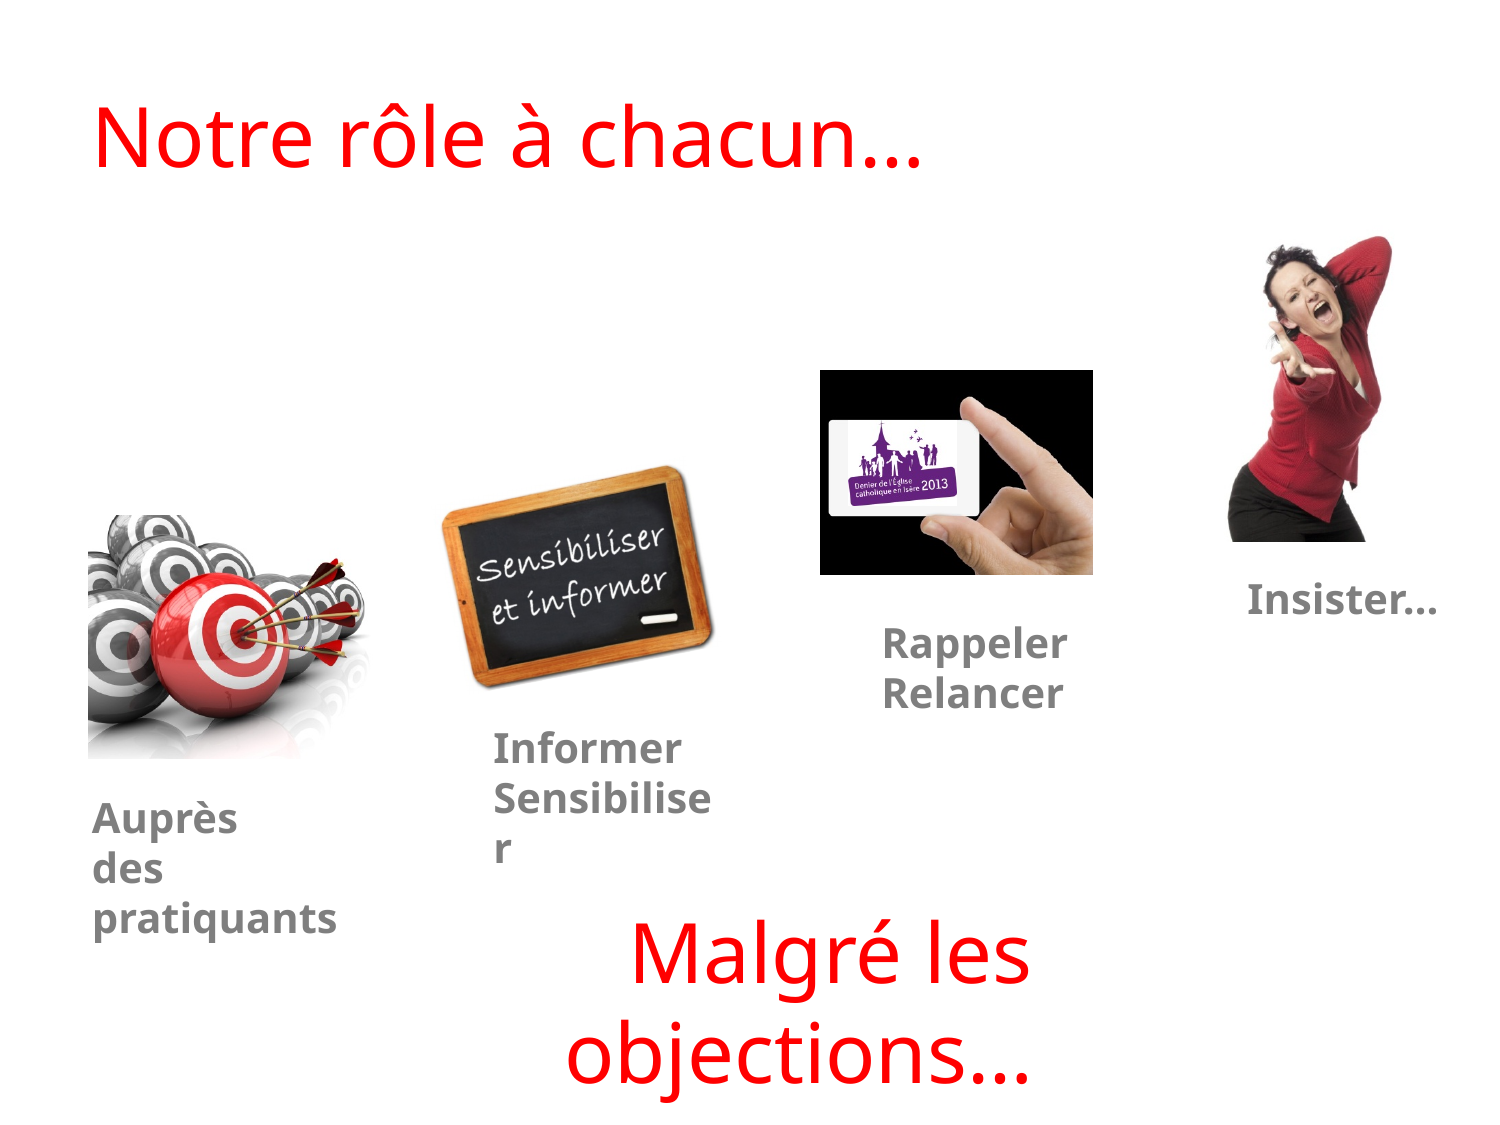

# Notre rôle à chacun…
Insister…
Rappeler
Relancer
Informer
Sensibiliser
Auprès
des pratiquants
Malgré les objections…